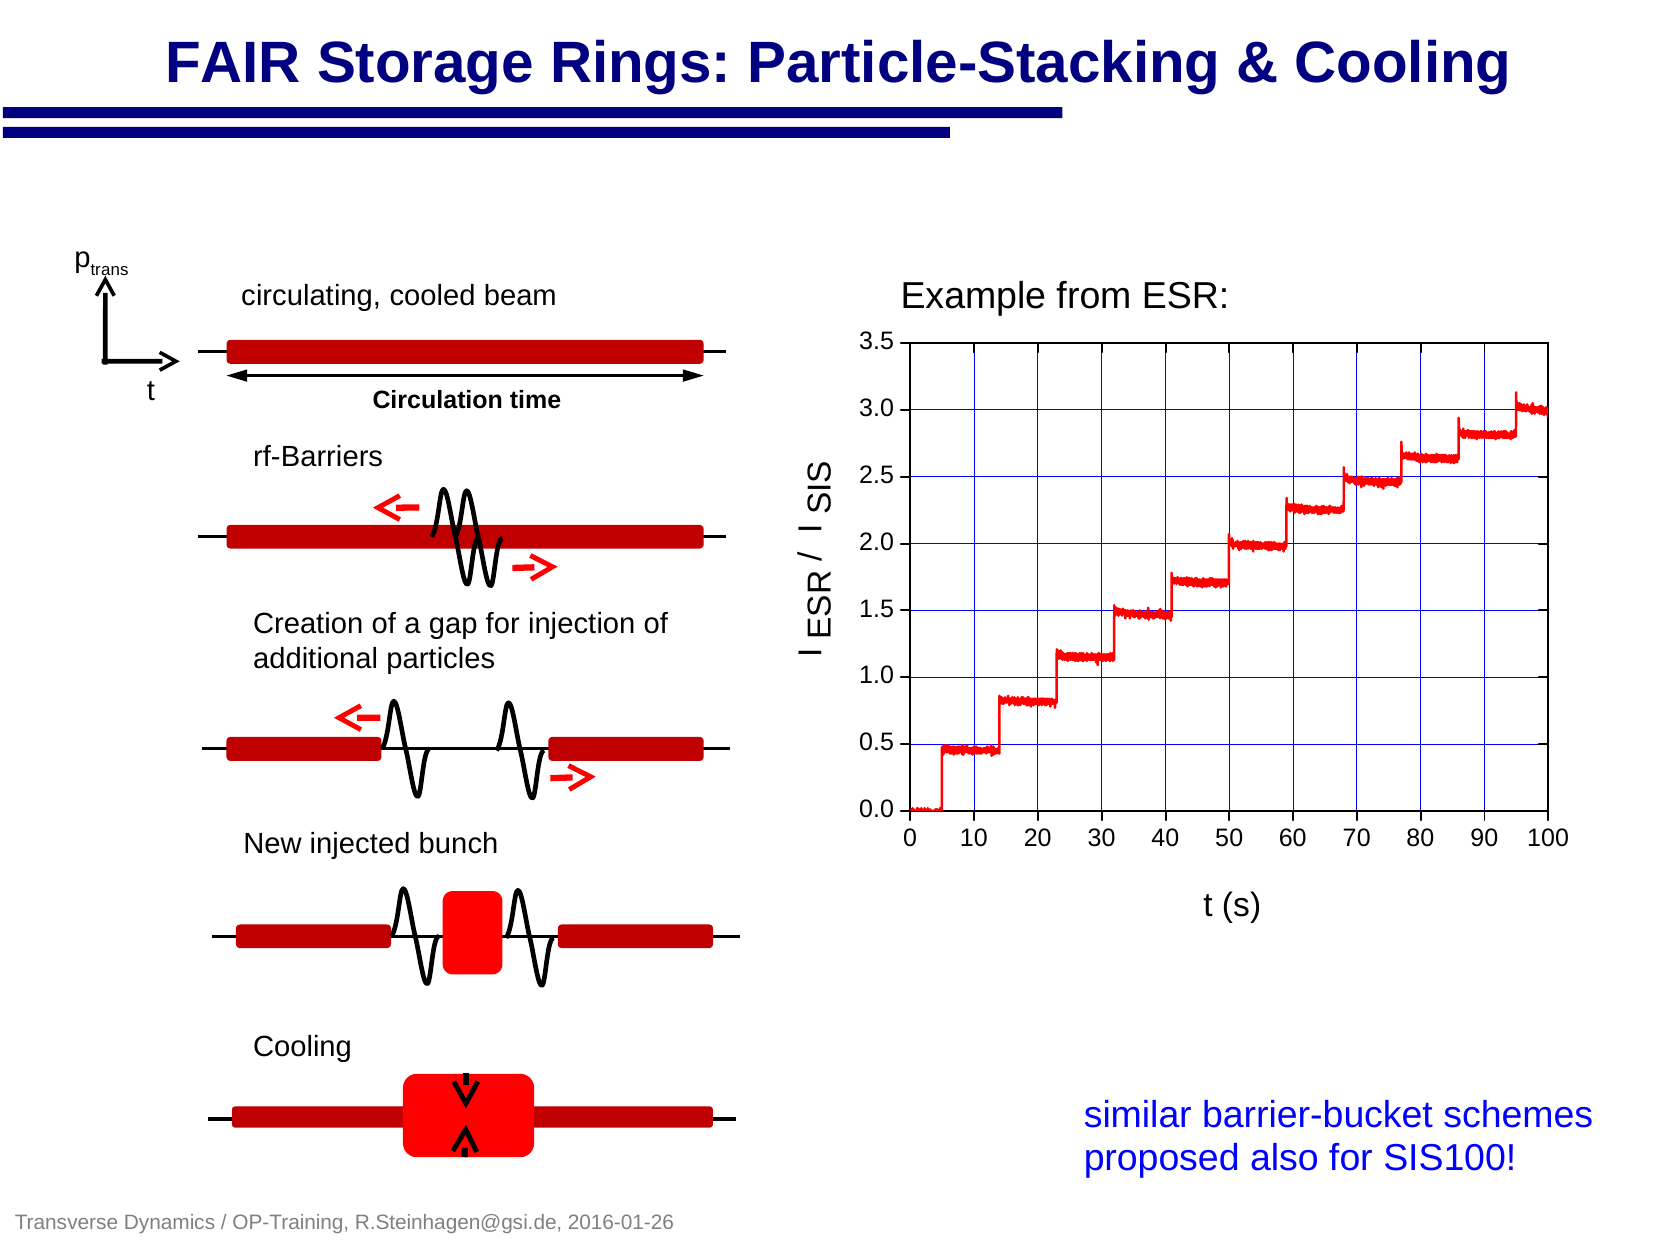

# FAIR Storage Rings: Particle-Stacking & Cooling
ptrans
Example from ESR:
circulating, cooled beam
t
Circulation time
rf-Barriers
Creation of a gap for injection of
additional particles
New injected bunch
Cooling
similar barrier-bucket schemes
proposed also for SIS100!